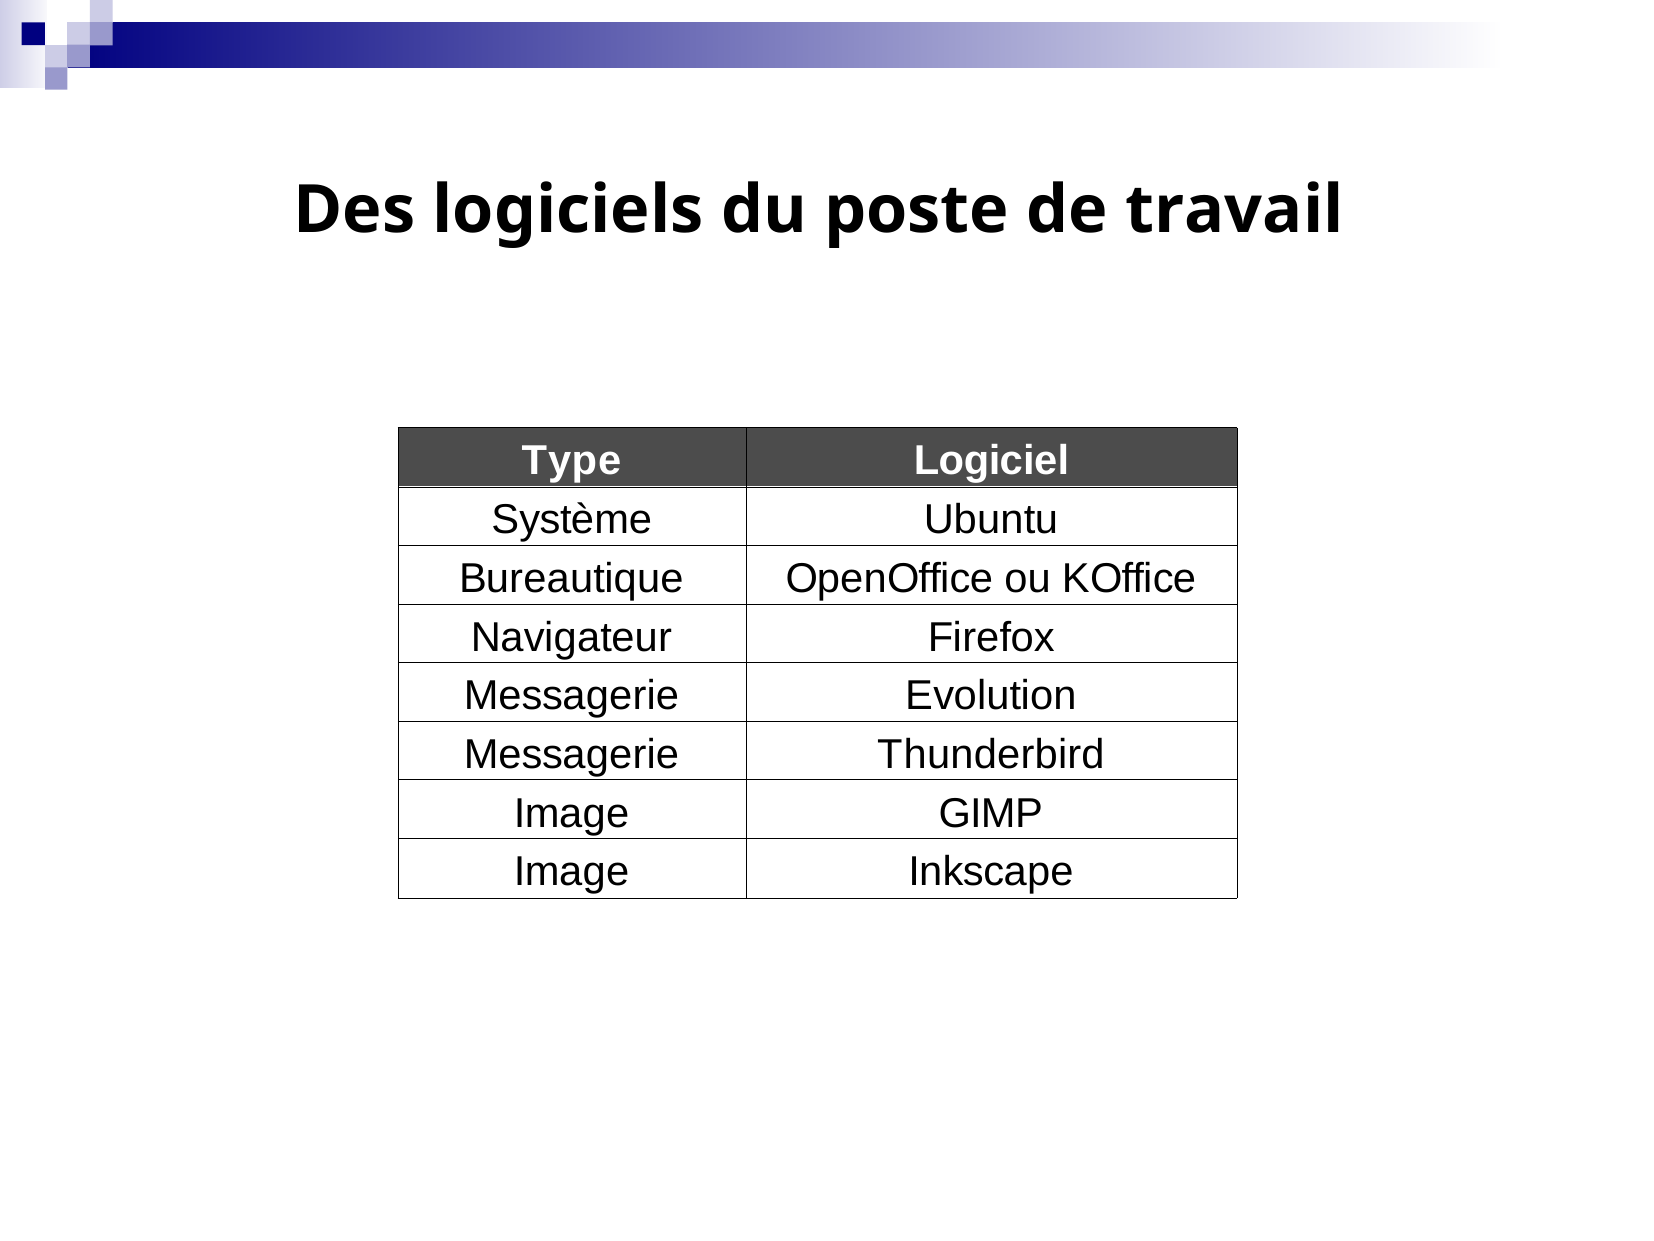

# Des logiciels du poste de travail